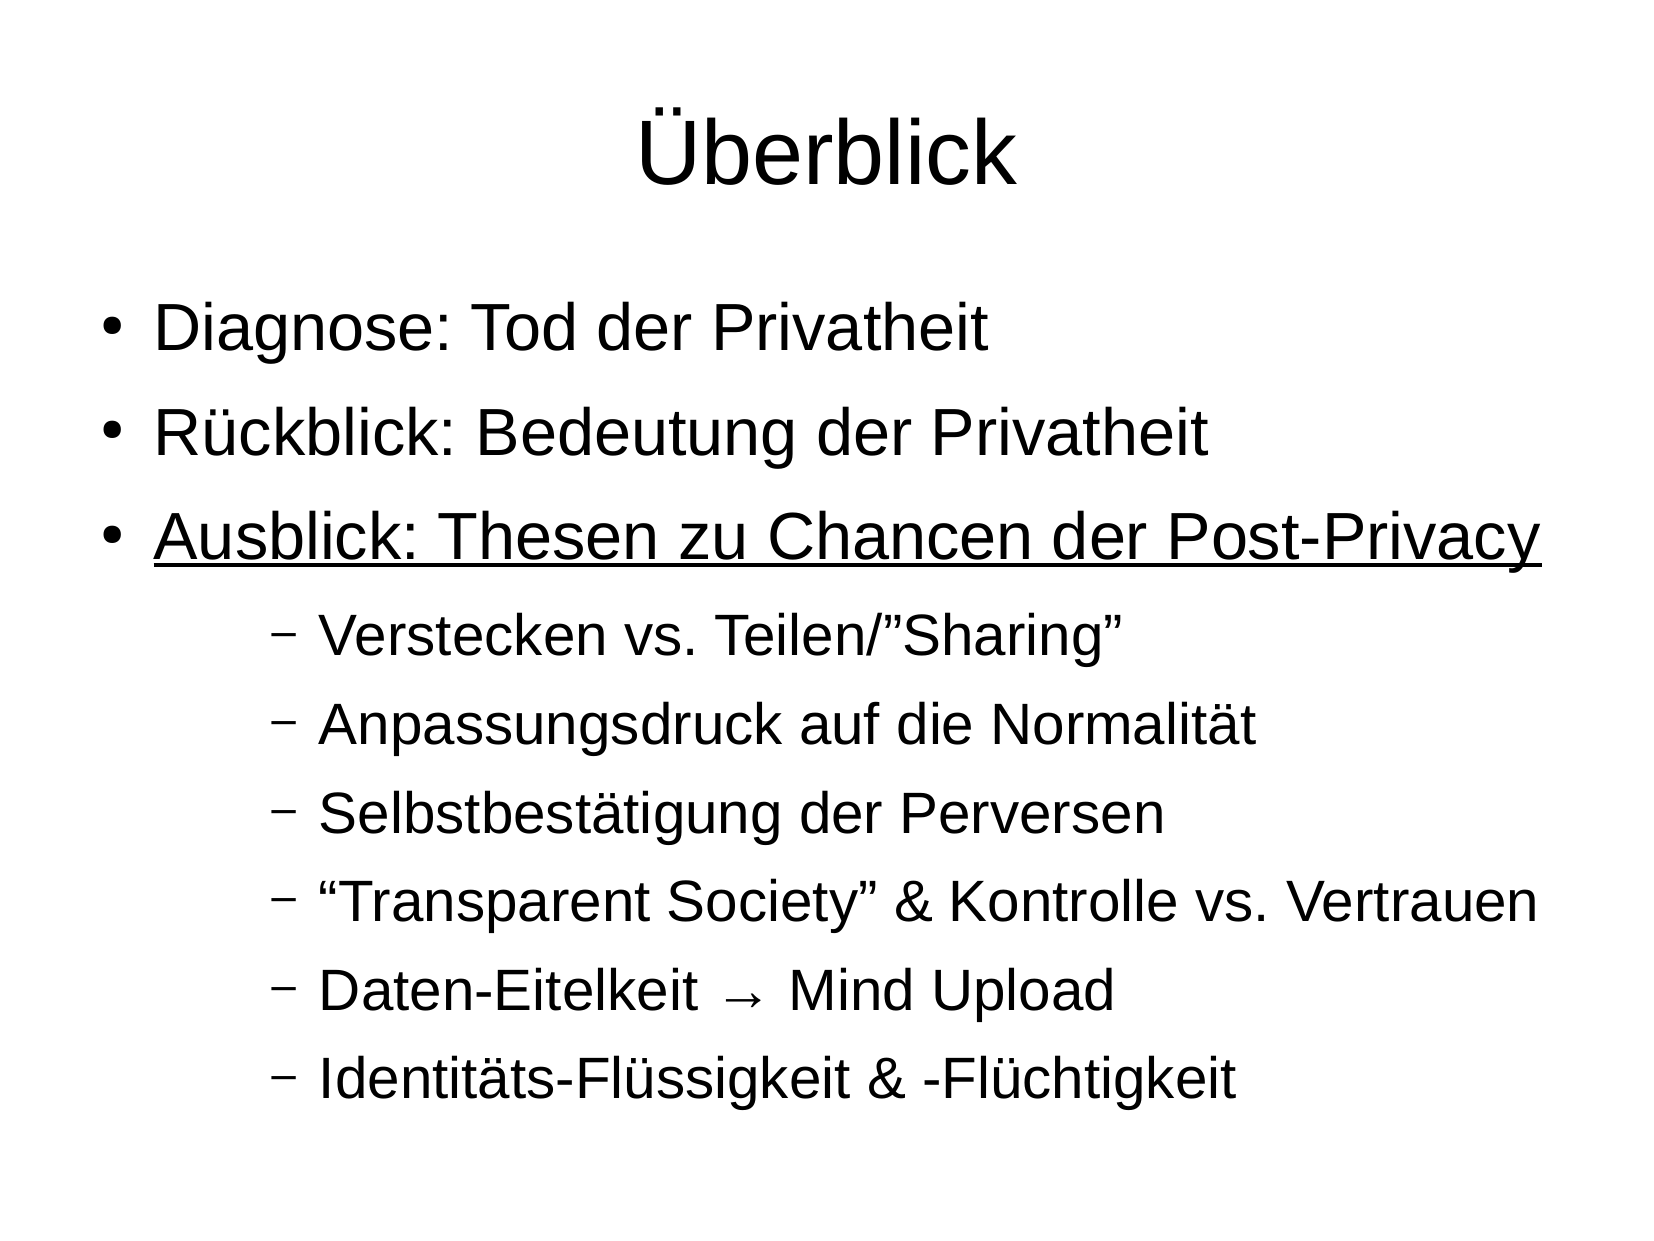

# Überblick
Diagnose: Tod der Privatheit
Rückblick: Bedeutung der Privatheit
Ausblick: Thesen zu Chancen der Post-Privacy
Verstecken vs. Teilen/”Sharing”
Anpassungsdruck auf die Normalität
Selbstbestätigung der Perversen
“Transparent Society” & Kontrolle vs. Vertrauen
Daten-Eitelkeit → Mind Upload
Identitäts-Flüssigkeit & -Flüchtigkeit